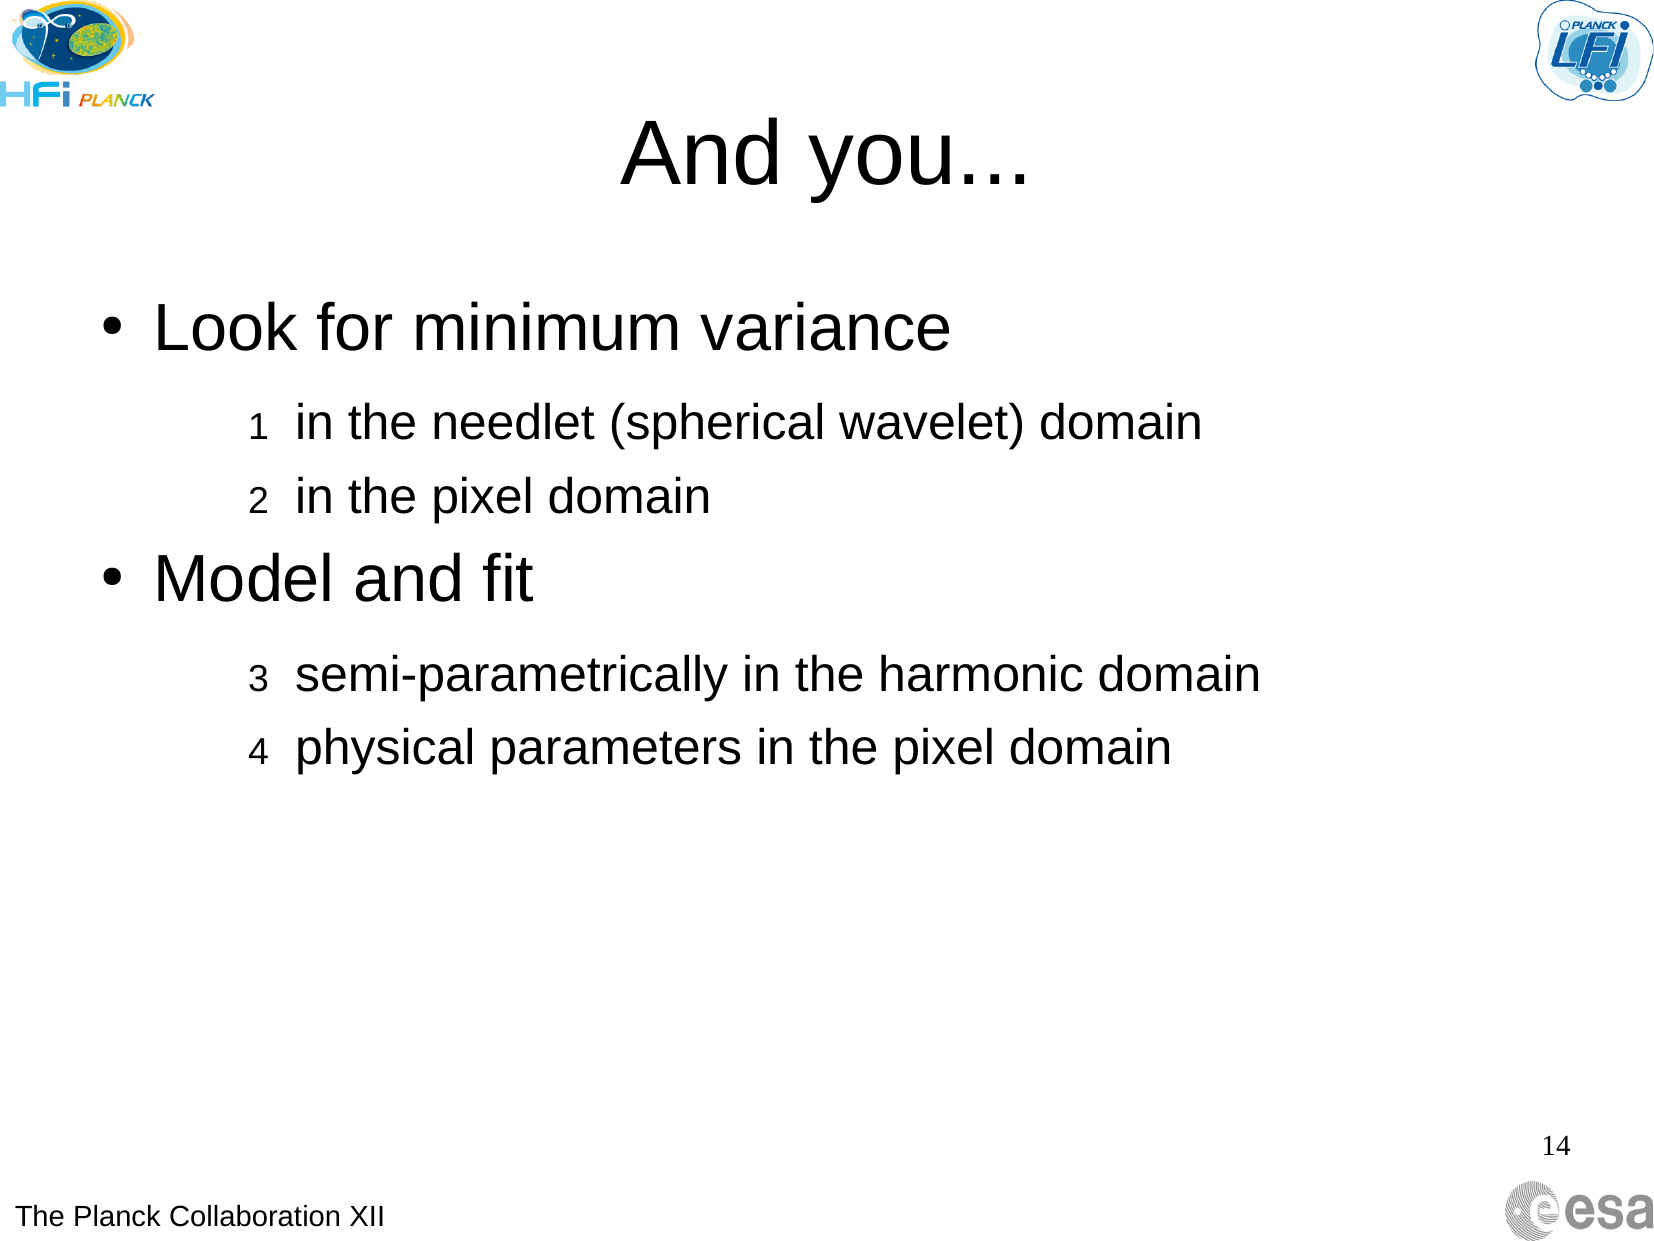

And you...
# Look for minimum variance
in the needlet (spherical wavelet) domain
in the pixel domain
Model and fit
semi-parametrically in the harmonic domain
physical parameters in the pixel domain
14
The Planck Collaboration XII